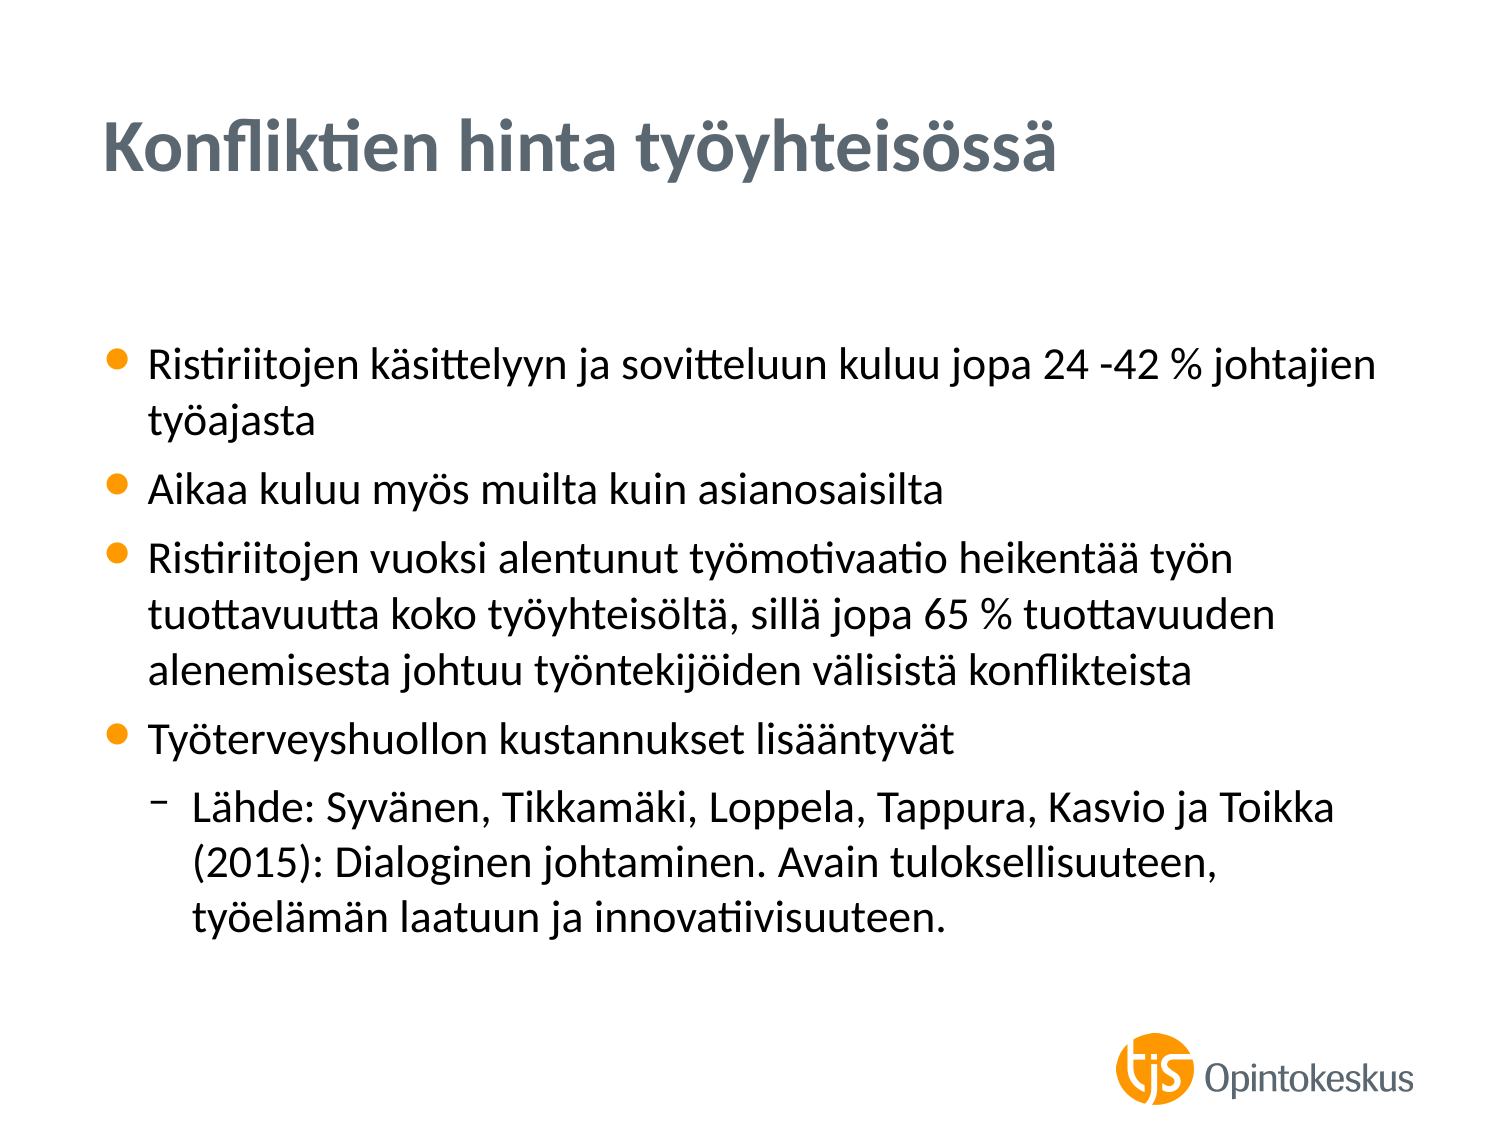

Konfliktien hinta työyhteisössä
# Ristiriitojen käsittelyyn ja sovitteluun kuluu jopa 24 -42 % johtajien työajasta
Aikaa kuluu myös muilta kuin asianosaisilta
Ristiriitojen vuoksi alentunut työmotivaatio heikentää työn tuottavuutta koko työyhteisöltä, sillä jopa 65 % tuottavuuden alenemisesta johtuu työntekijöiden välisistä konflikteista
Työterveyshuollon kustannukset lisääntyvät
Lähde: Syvänen, Tikkamäki, Loppela, Tappura, Kasvio ja Toikka (2015): Dialoginen johtaminen. Avain tuloksellisuuteen, työelämän laatuun ja innovatiivisuuteen.